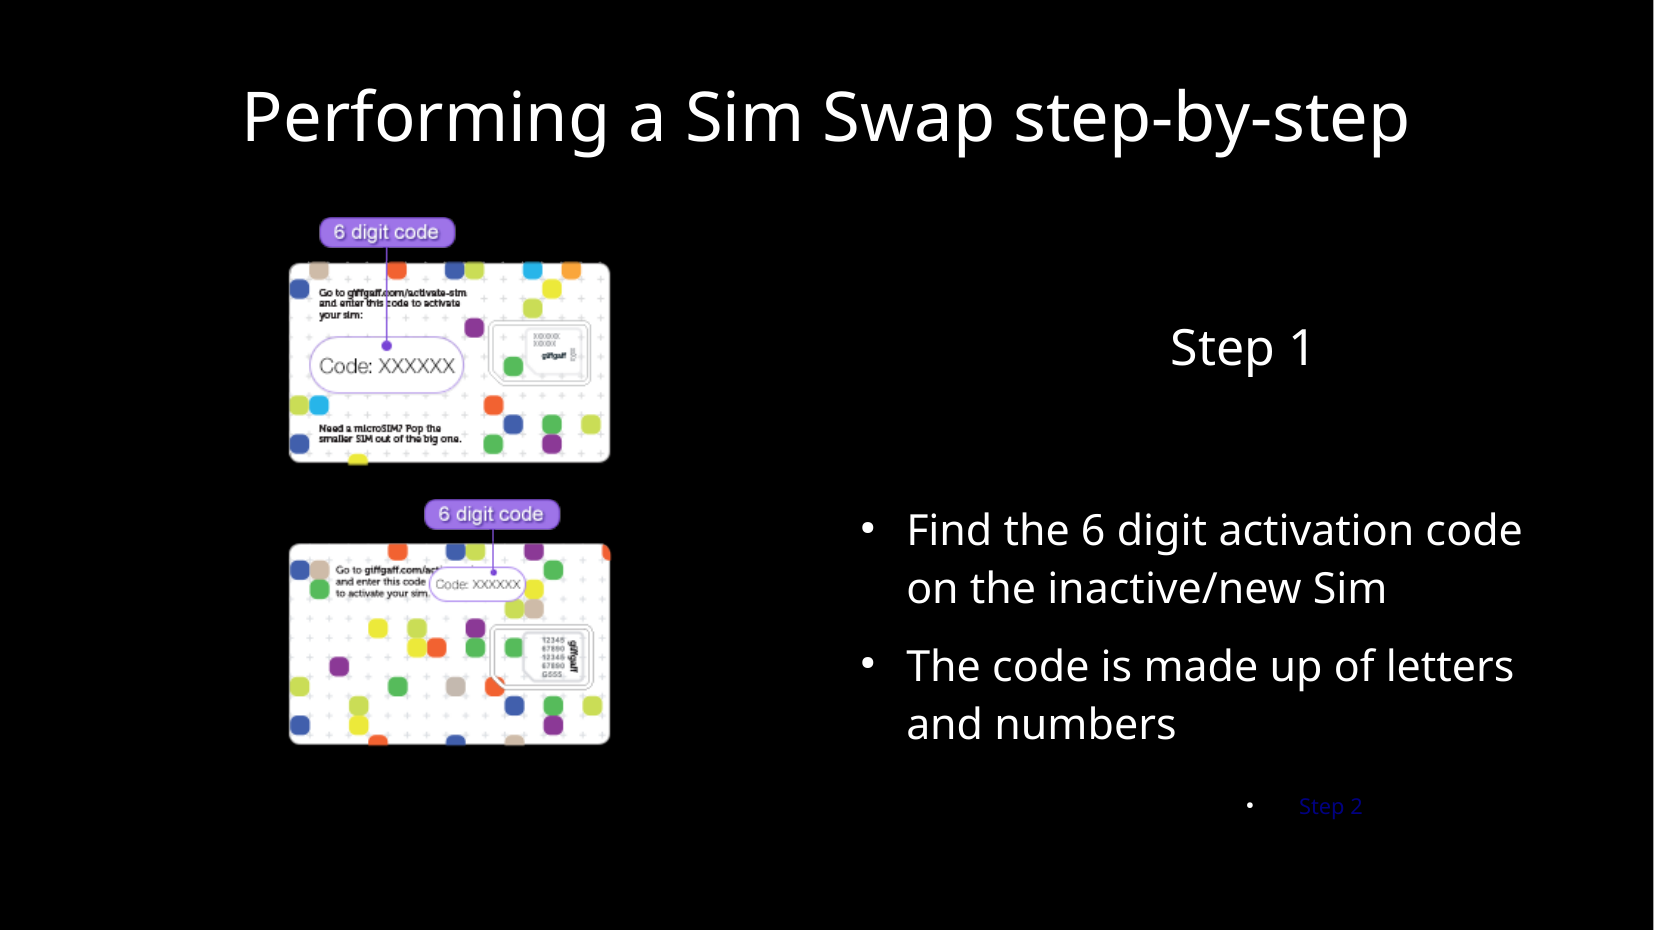

# Performing a Sim Swap step-by-step
Step 1
Find the 6 digit activation code on the inactive/new Sim
The code is made up of letters and numbers
Step 2